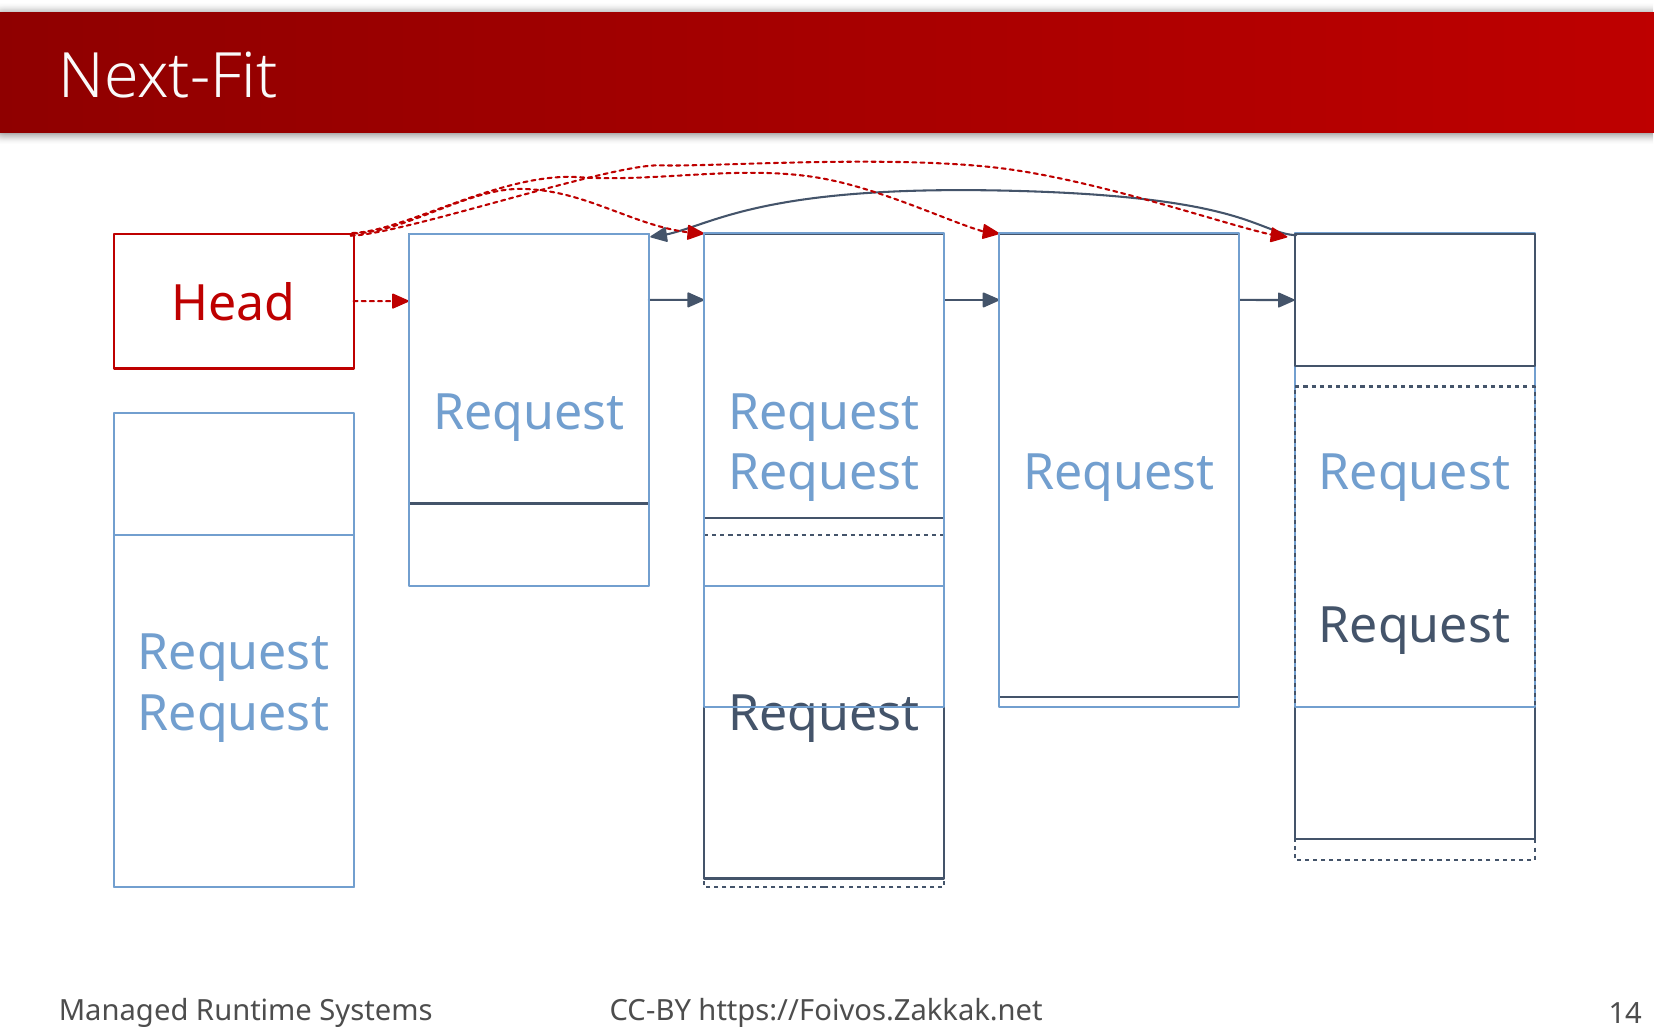

# Next-Fit
Request
Request
Request
Head
Request
Request
Request
Request
Request
Request
Managed Runtime Systems
CC-BY https://Foivos.Zakkak.net
14